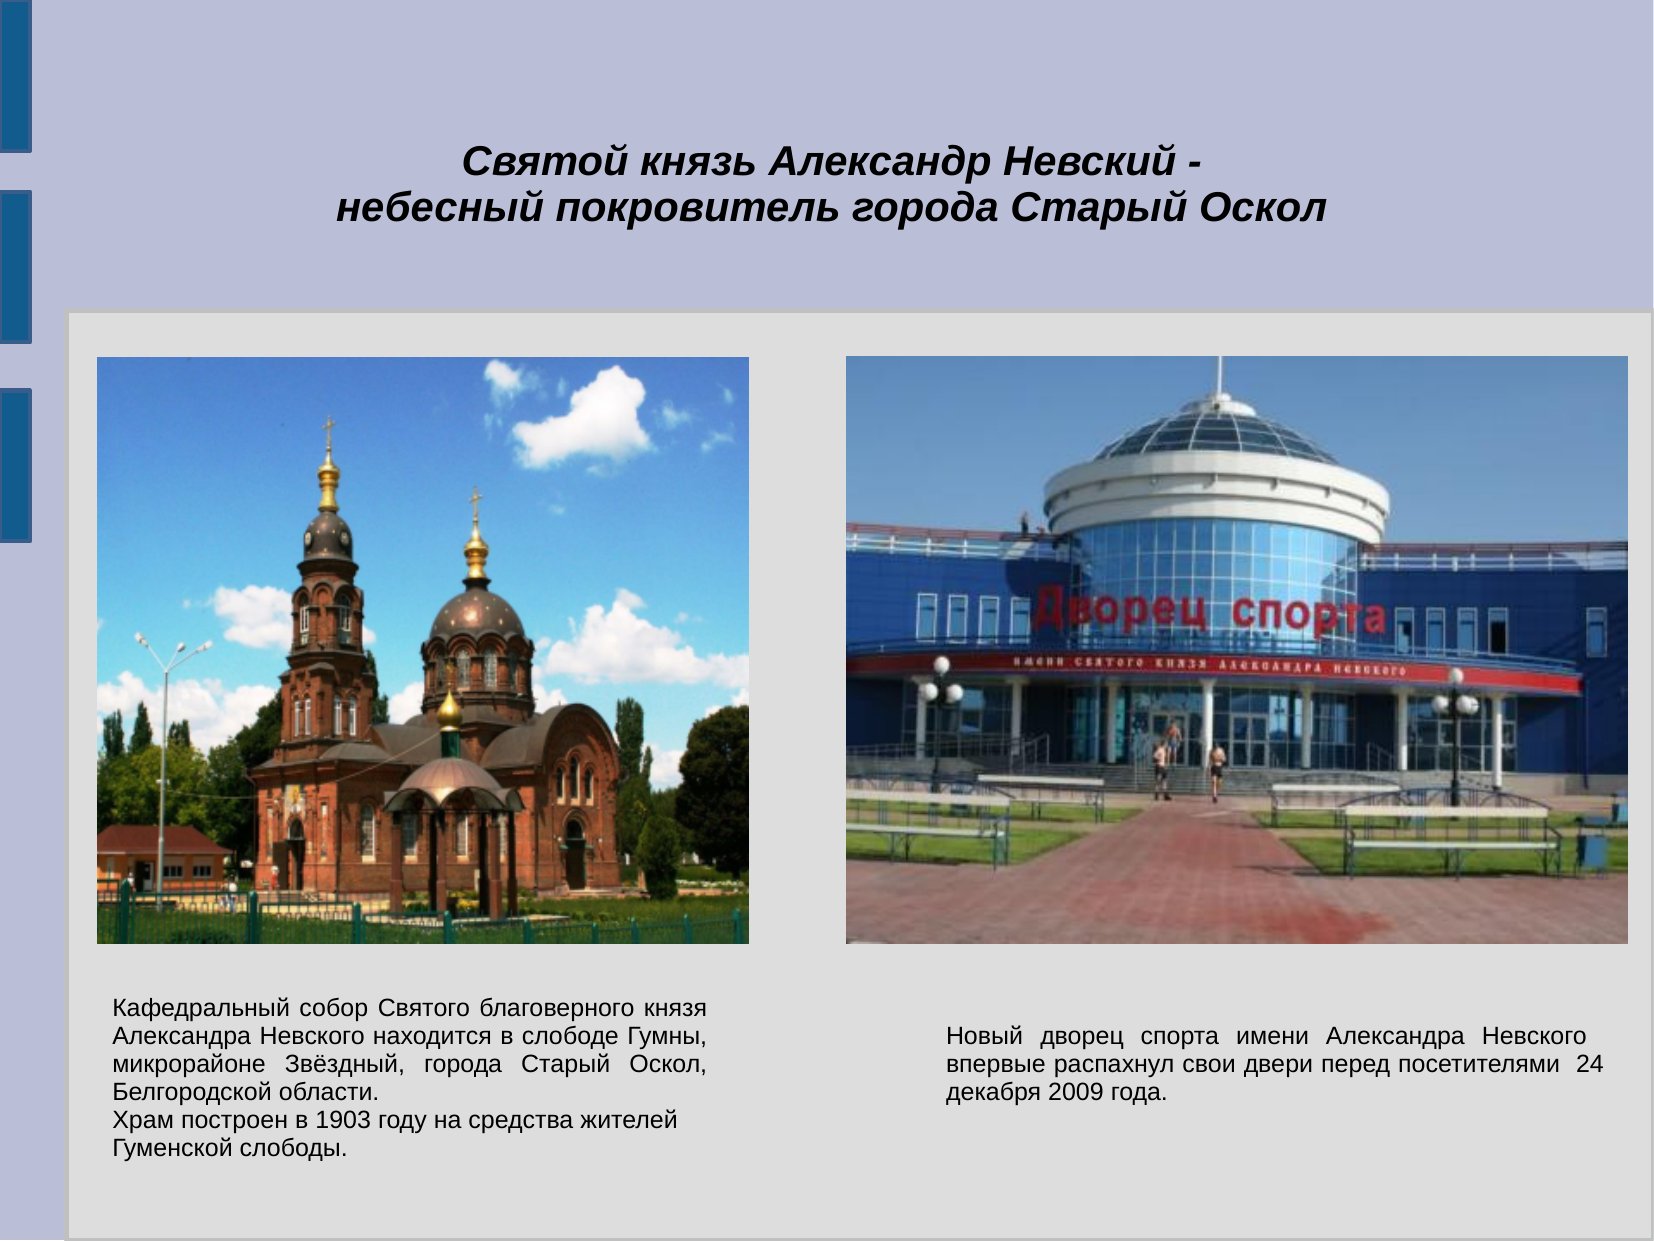

Святой князь Александр Невский -
небесный покровитель города Старый Оскол
Кафедральный собор Святого благоверного князя Александра Невского находится в слободе Гумны, микрорайоне Звёздный, города Старый Оскол, Белгородской области.
Храм построен в 1903 году на средства жителей Гуменской слободы.
Новый дворец спорта имени Александра Невского впервые распахнул свои двери перед посетителями 24 декабря 2009 года.